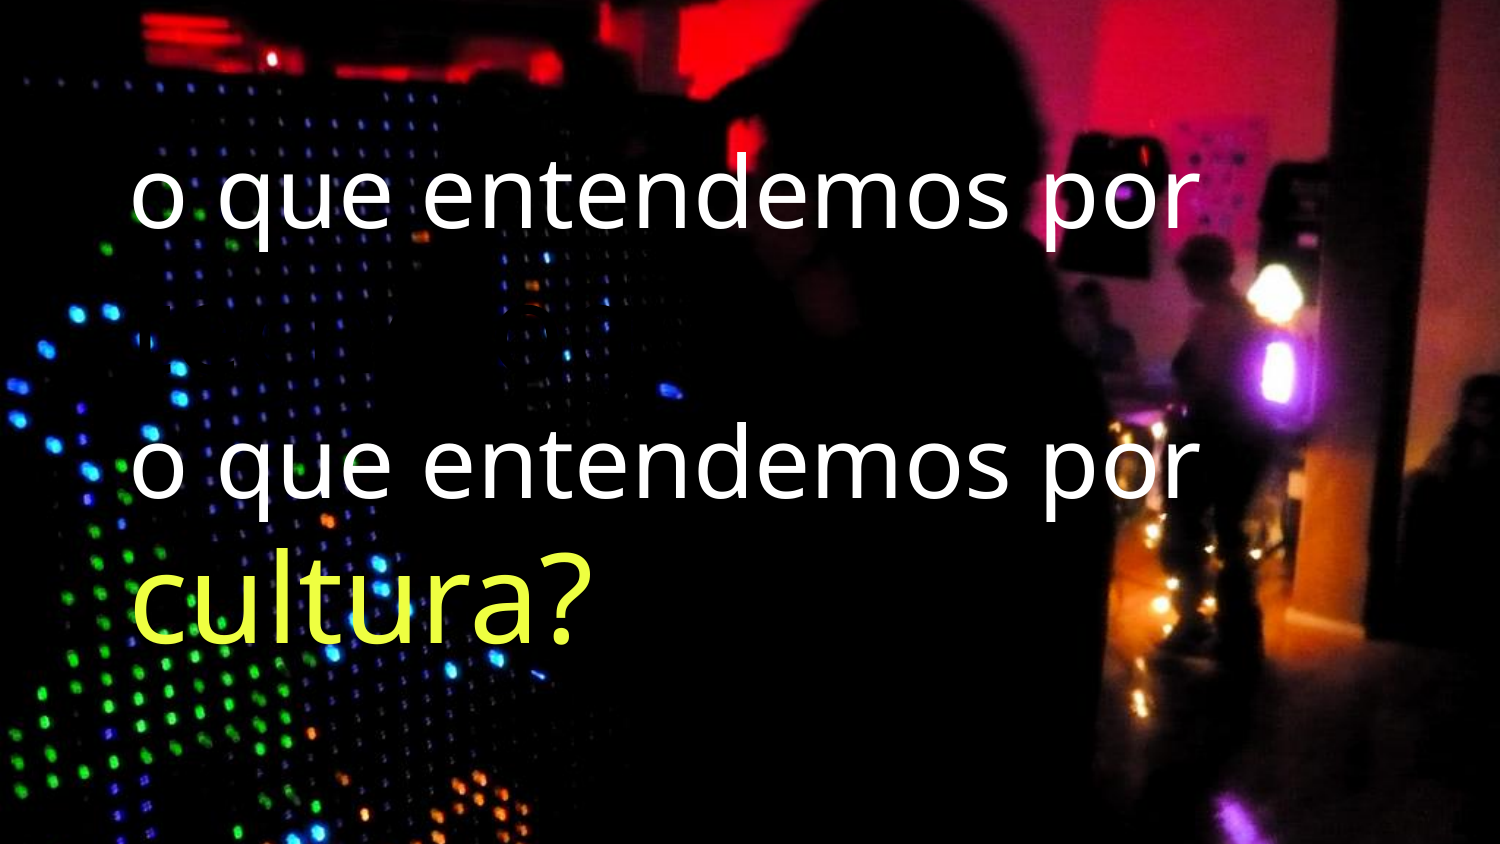

# o que entendemos por tecnologia?
o que entendemos por
cultura?